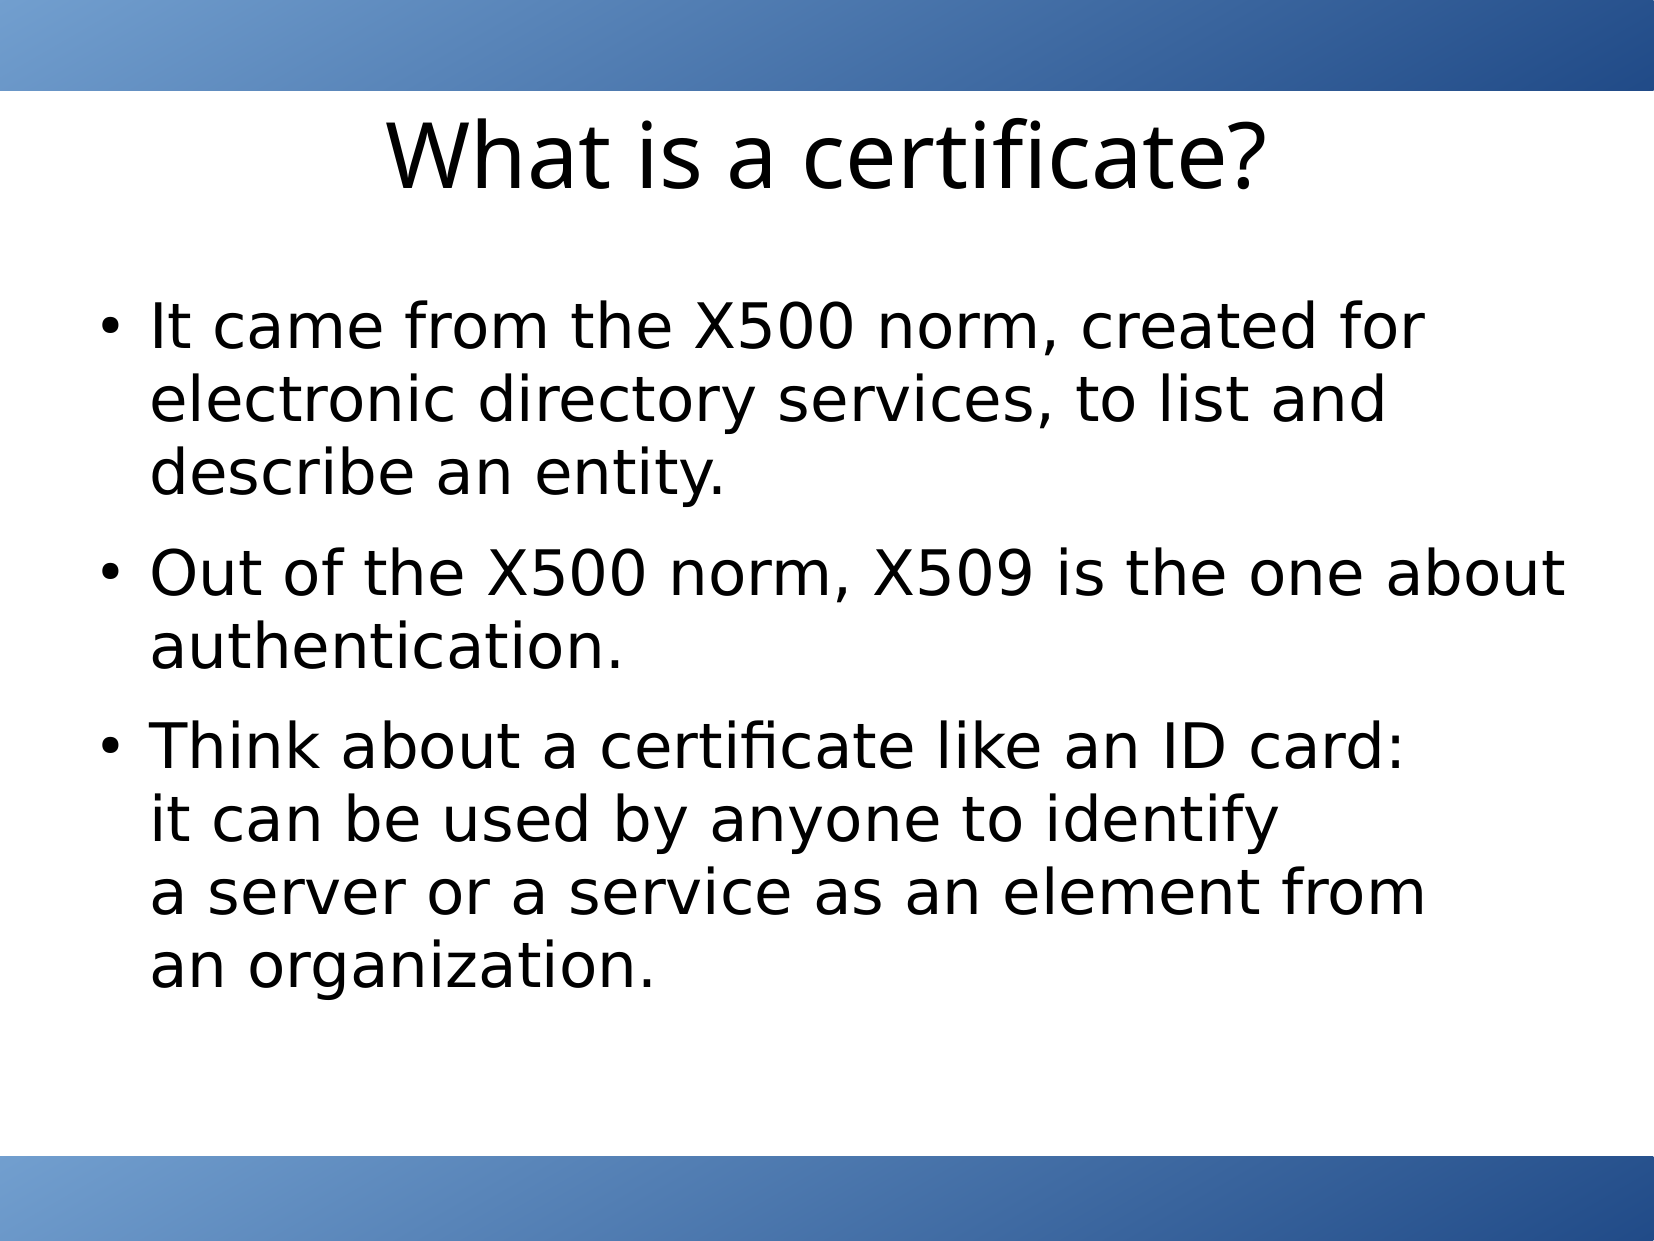

# What is a certificate?
It came from the X500 norm, created for electronic directory services, to list and describe an entity.
Out of the X500 norm, X509 is the one about authentication.
Think about a certificate like an ID card:
it can be used by anyone to identify
a server or a service as an element from
an organization.